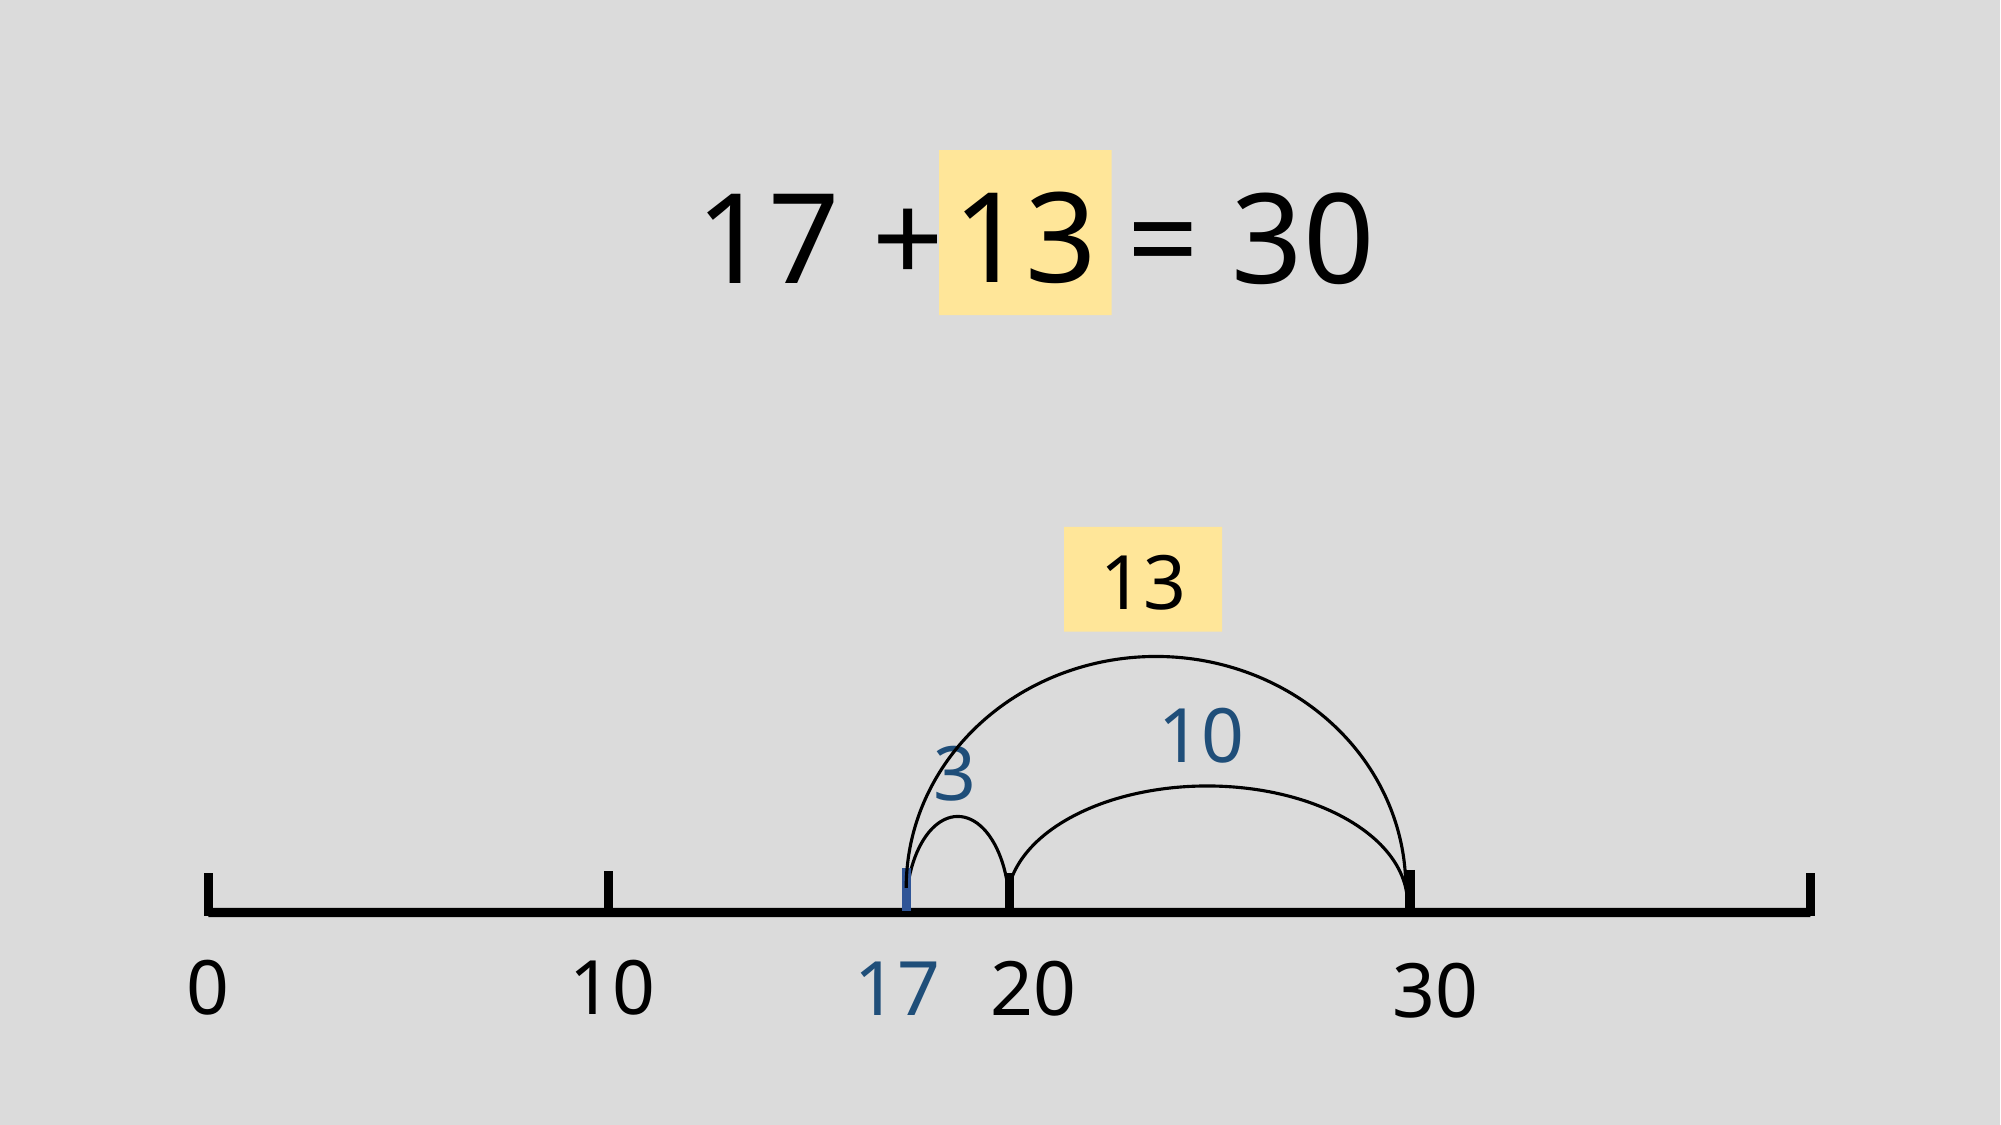

13
17 + ? = 30
13
10
3
0
10
17
20
30